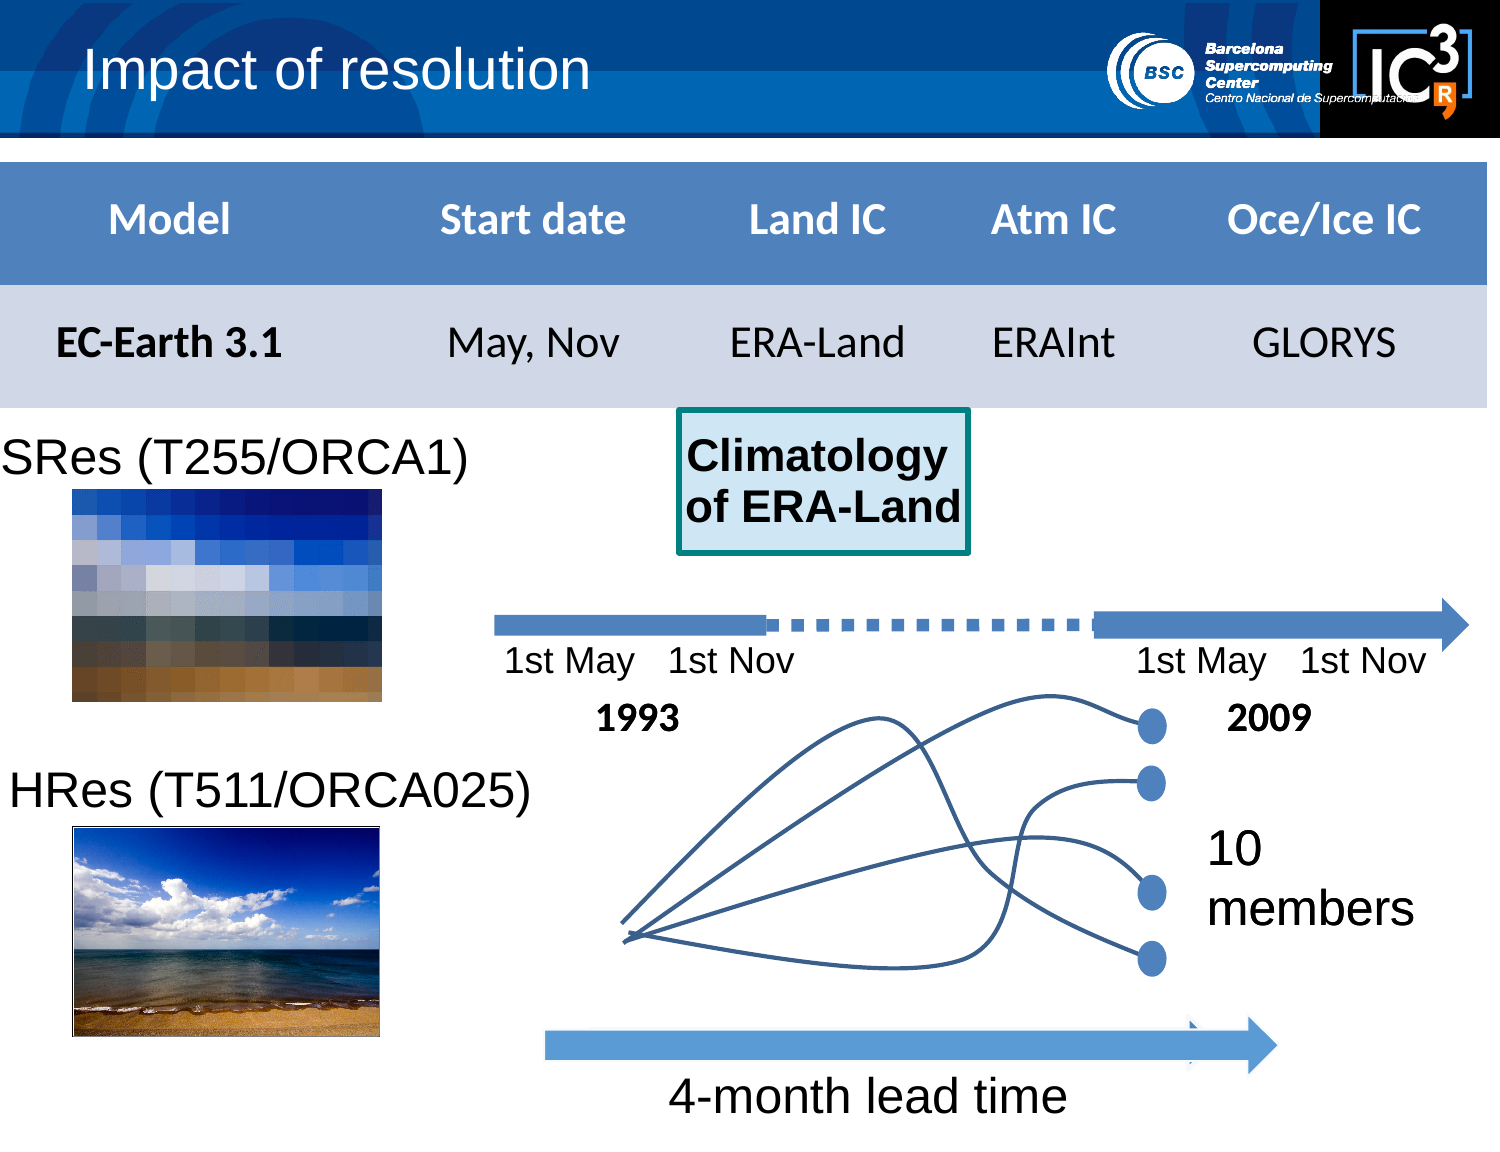

Impact of resolution
| Model | | Start date | Land IC | Atm IC | Oce/Ice IC |
| --- | --- | --- | --- | --- | --- |
| EC-Earth 3.1 | | May, Nov | ERA-Land | ERAInt | GLORYS |
Climatology
of ERA-Land
SRes (T255/ORCA1)
1st May
1st Nov
1st May
1st Nov
1993
2009
1993
2009
HRes (T511/ORCA025)
10 members
10 members
4-month lead time